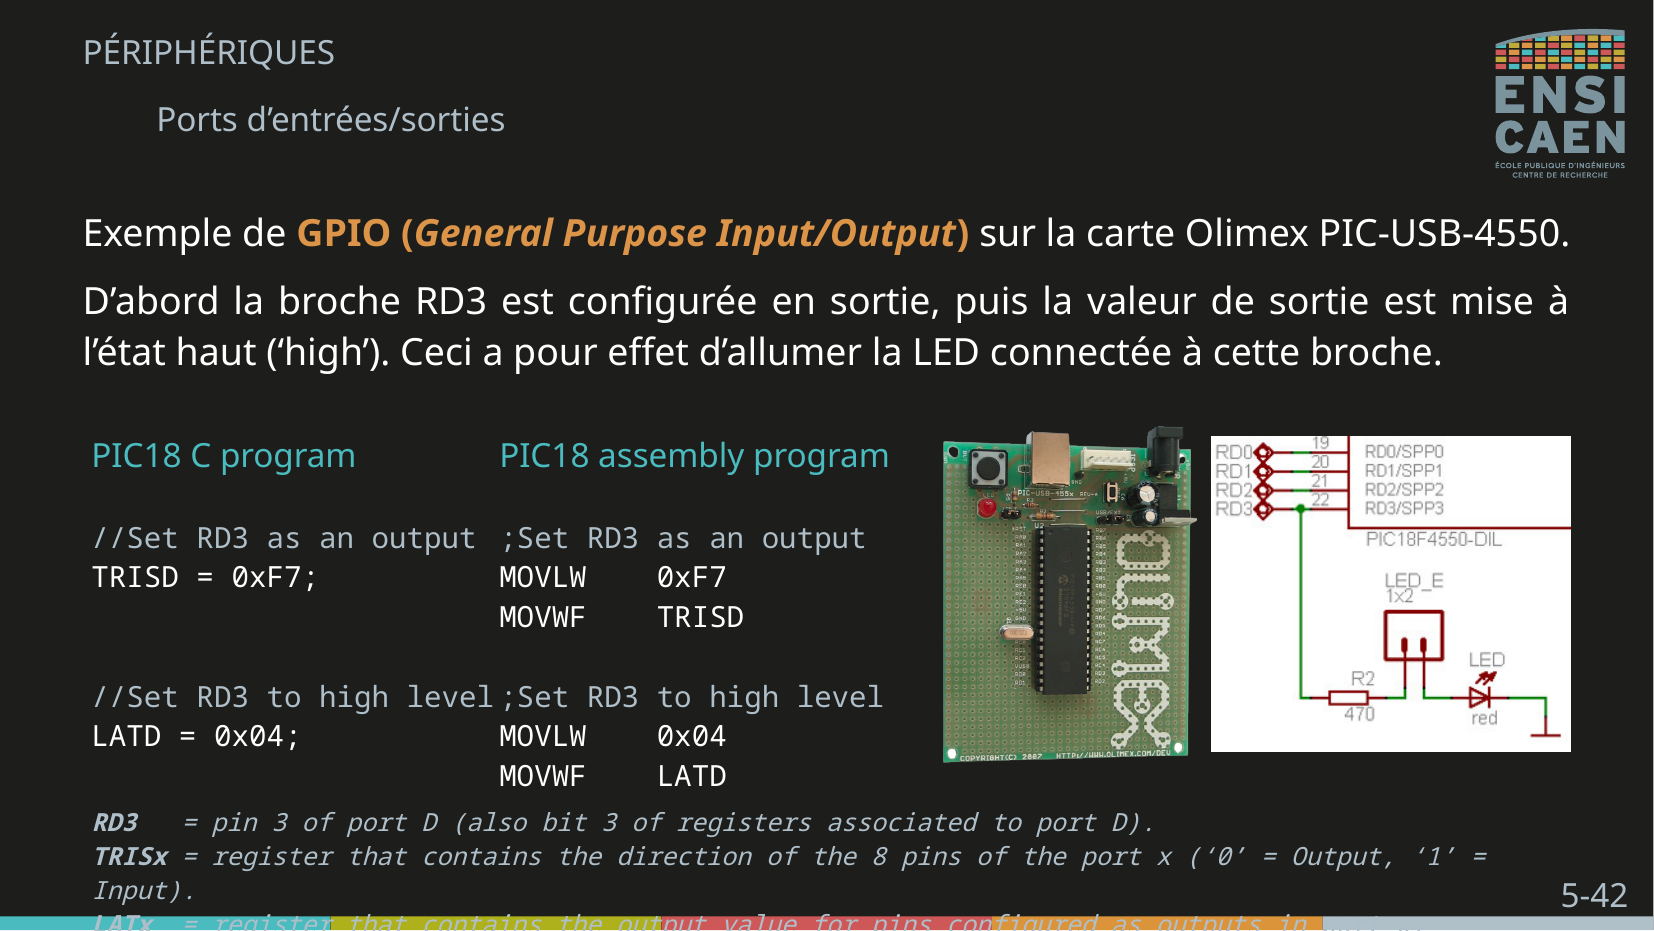

# PÉRIPHÉRIQUES Ports d’entrées/sorties
Exemple de GPIO (General Purpose Input/Output) sur la carte Olimex PIC-USB-4550.
D’abord la broche RD3 est configurée en sortie, puis la valeur de sortie est mise à l’état haut (‘high’). Ceci a pour effet d’allumer la LED connectée à cette broche.
PIC18 C program
//Set RD3 as an output
TRISD = 0xF7;
//Set RD3 to high level
LATD = 0x04;
PIC18 assembly program
;Set RD3 as an output
MOVLW 0xF7
MOVWF TRISD
;Set RD3 to high level
MOVLW 0x04
MOVWF LATD
RD3 = pin 3 of port D (also bit 3 of registers associated to port D).
TRISx = register that contains the direction of the 8 pins of the port x (‘0’ = Output, ‘1’ = Input).
LATx = register that contains the output value for pins configured as outputs in port x.